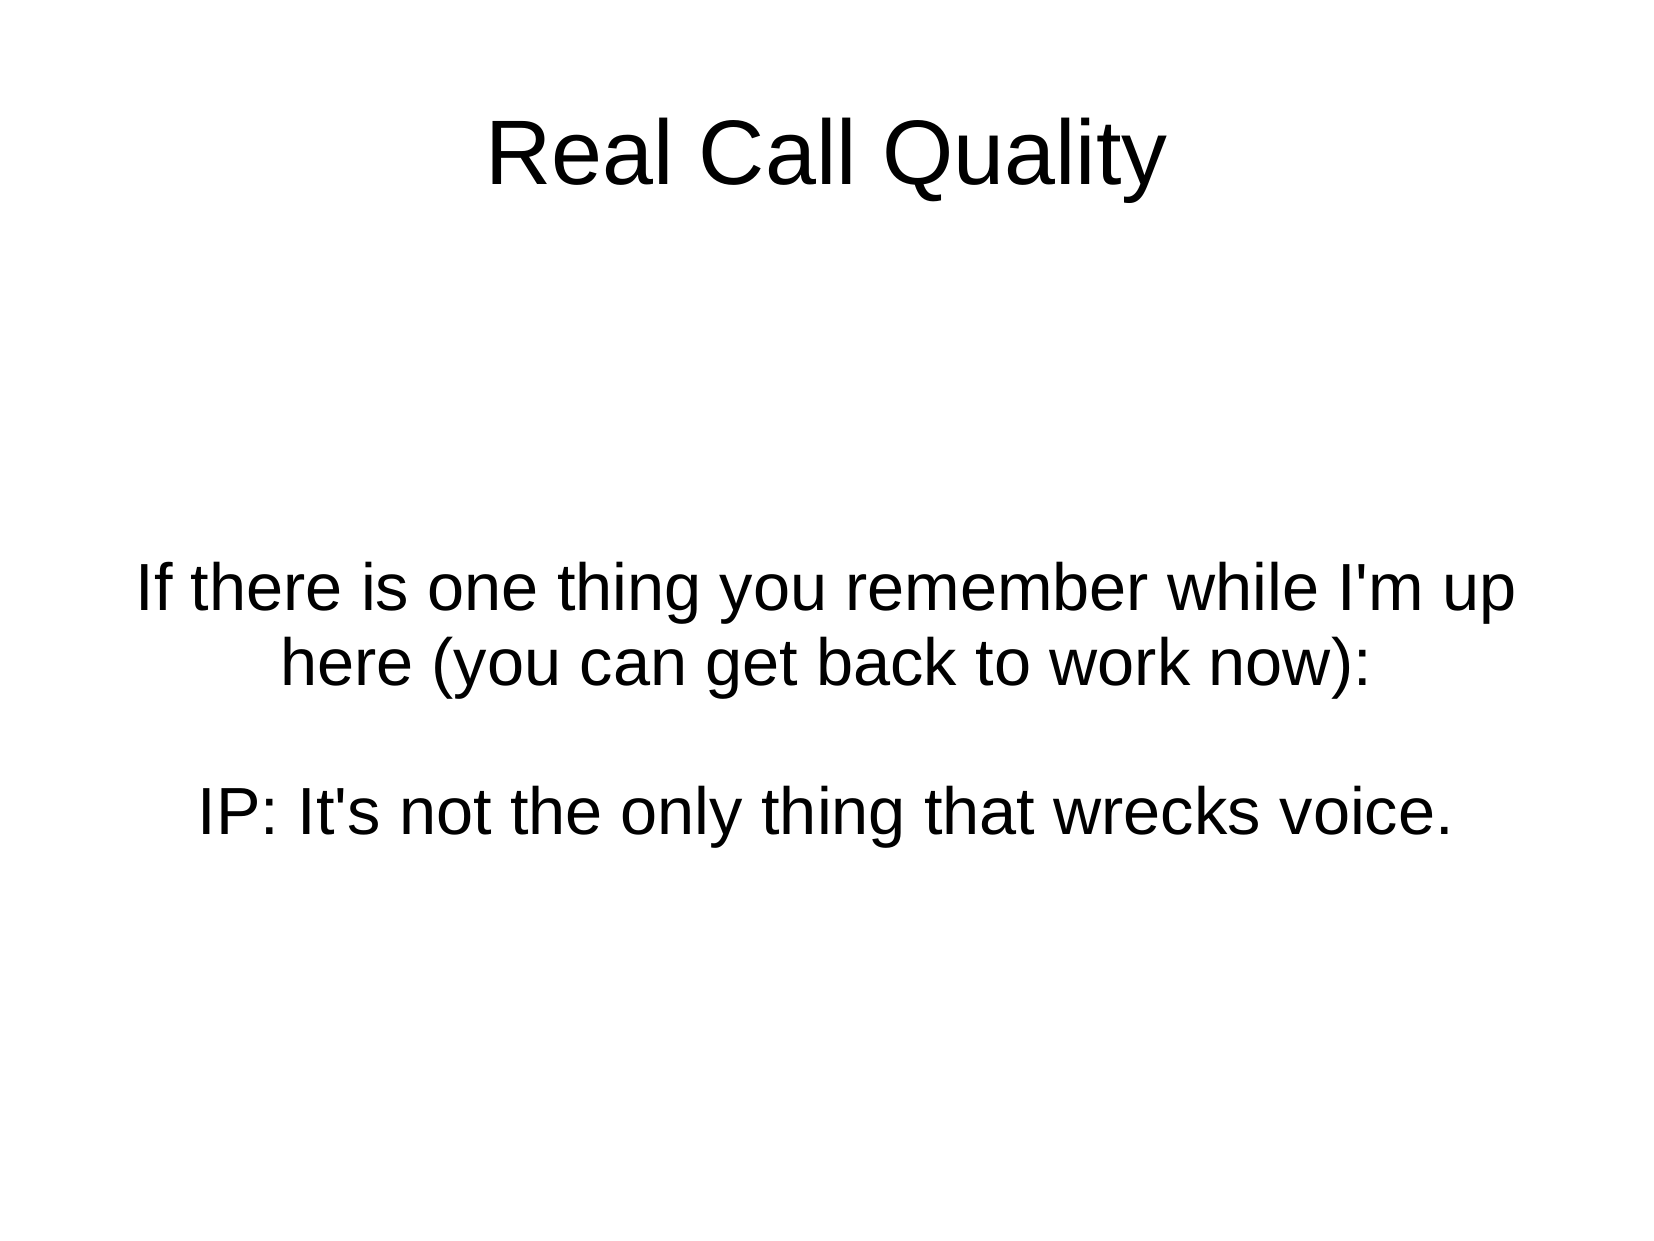

# Real Call Quality
If there is one thing you remember while I'm up here (you can get back to work now):
IP: It's not the only thing that wrecks voice.